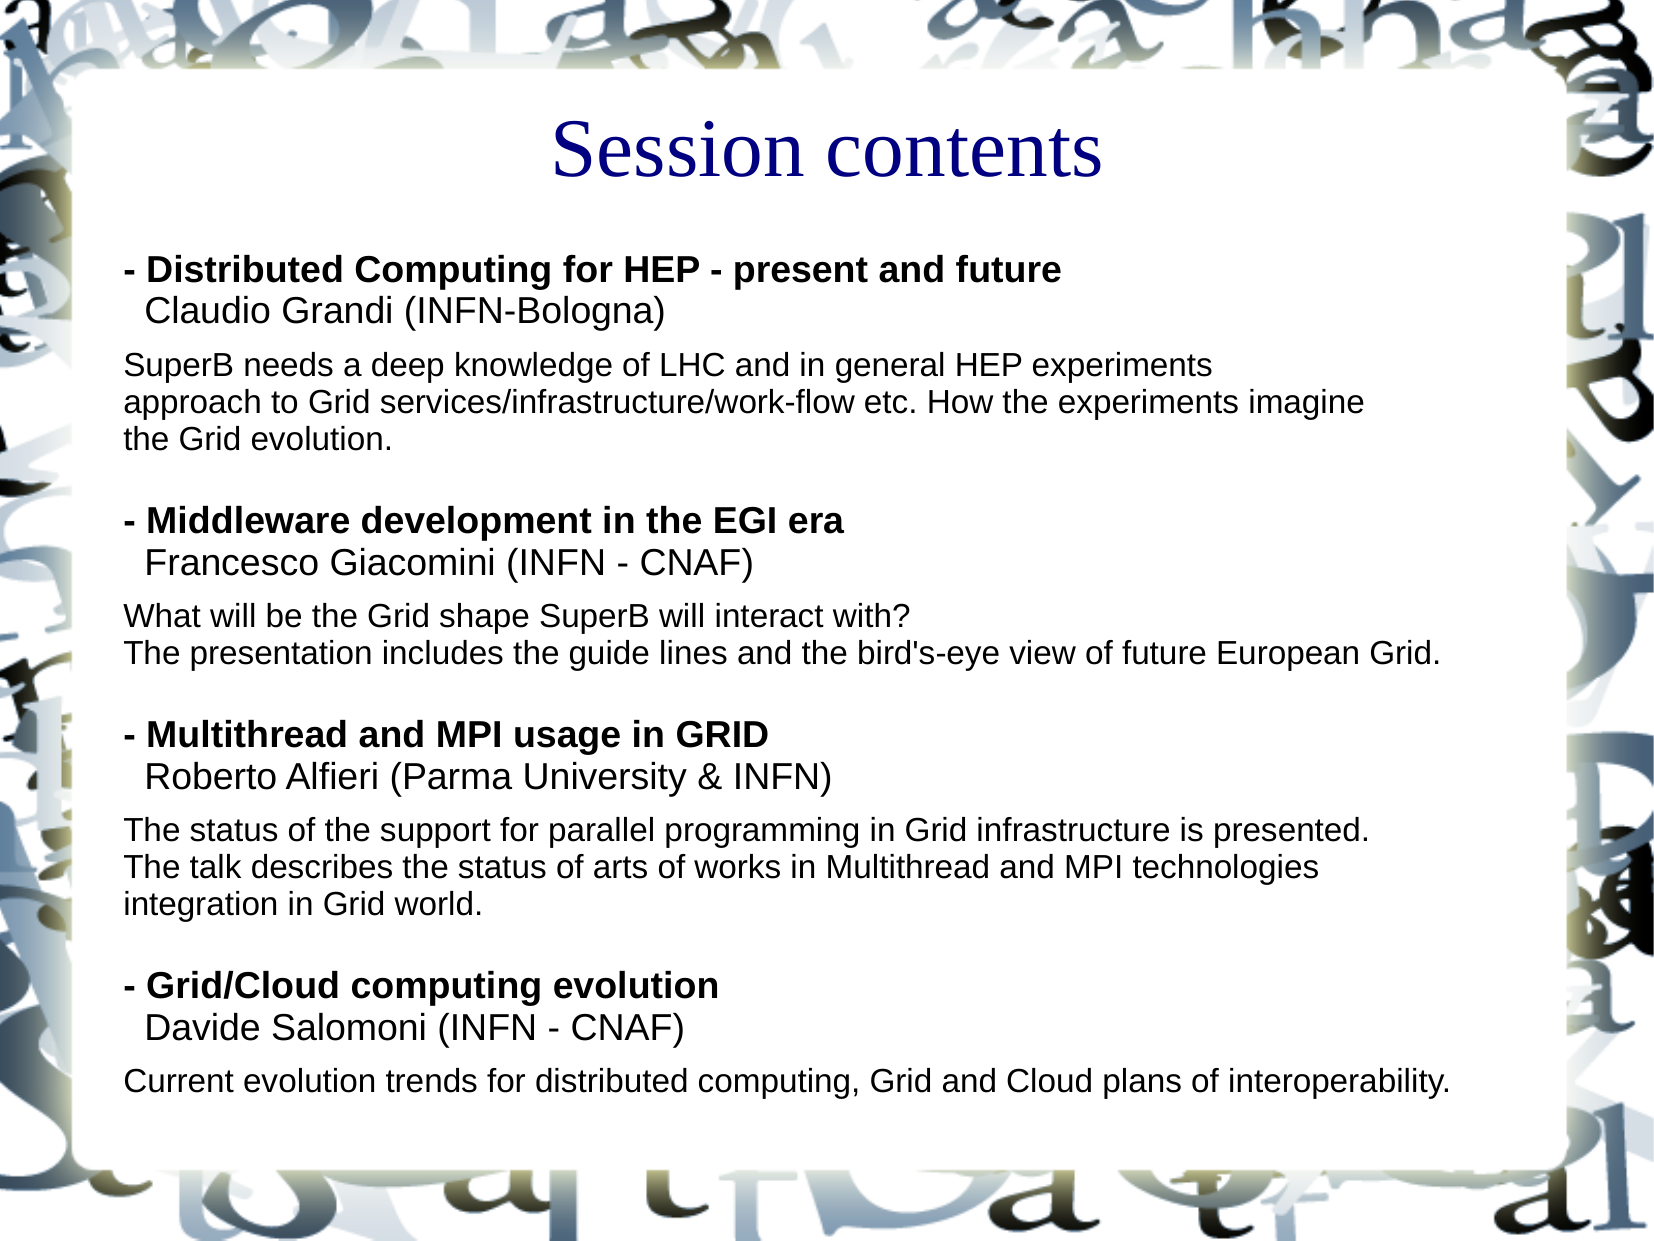

Session contents
- Distributed Computing for HEP - present and future
 Claudio Grandi (INFN-Bologna)
SuperB needs a deep knowledge of LHC and in general HEP experiments
approach to Grid services/infrastructure/work-flow etc. How the experiments imagine
the Grid evolution.
- Middleware development in the EGI era
 Francesco Giacomini (INFN - CNAF)
What will be the Grid shape SuperB will interact with?
The presentation includes the guide lines and the bird's-eye view of future European Grid.
- Multithread and MPI usage in GRID
 Roberto Alfieri (Parma University & INFN)
The status of the support for parallel programming in Grid infrastructure is presented.
The talk describes the status of arts of works in Multithread and MPI technologies
integration in Grid world.
- Grid/Cloud computing evolution
 Davide Salomoni (INFN - CNAF)
Current evolution trends for distributed computing, Grid and Cloud plans of interoperability.
FullSim Production:
The Web interface setup and the Bruno execution tests are work in progress
FullSim Production:
The Web interface setup and the Bruno execution tests are work in progress